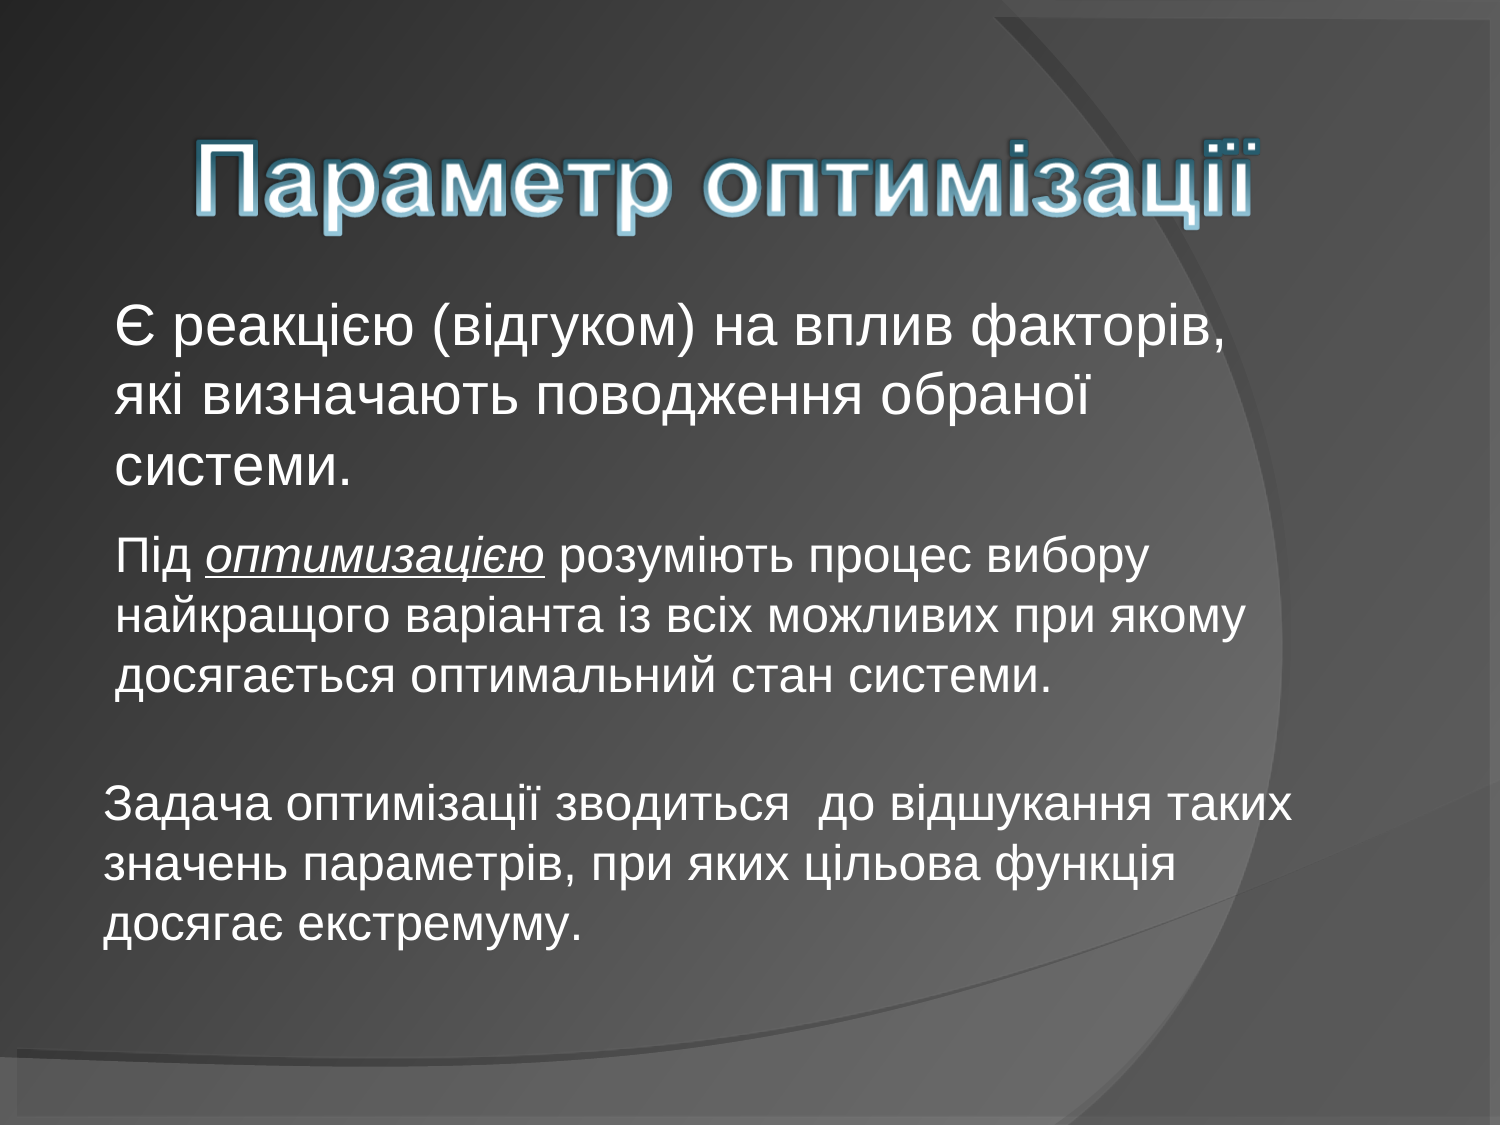

Є реакцією (відгуком) на вплив факторів, які визначають поводження обраної системи.
Під оптимизацією розуміють процес вибору найкращого варіанта із всіх можливих при якому досягається оптимальний стан системи.
Задача оптимізації зводиться до відшукання таких значень параметрів, при яких цільова функція досягає екстремуму.